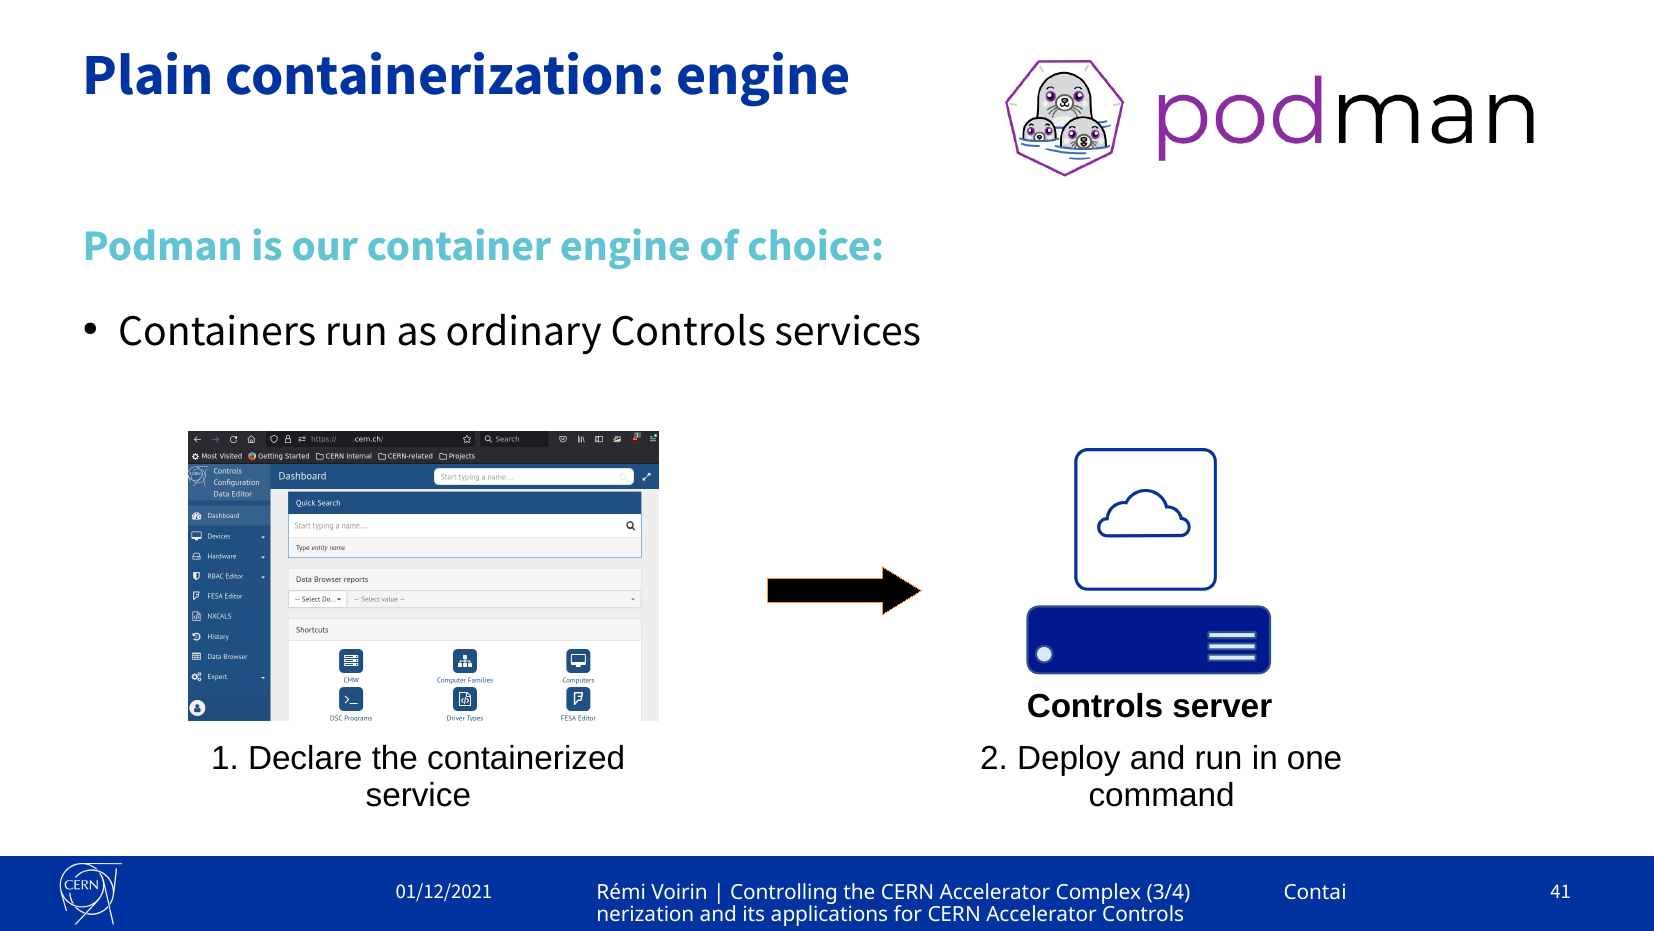

# Plain containerization: engine
Podman is our container engine of choice:
Containers run as ordinary Controls services
Controls server
1. Declare the containerized
service
2. Deploy and run in one
command
01/12/2021
Rémi Voirin | Controlling the CERN Accelerator Complex (3/4) Containerization and its applications for CERN Accelerator Controls
41